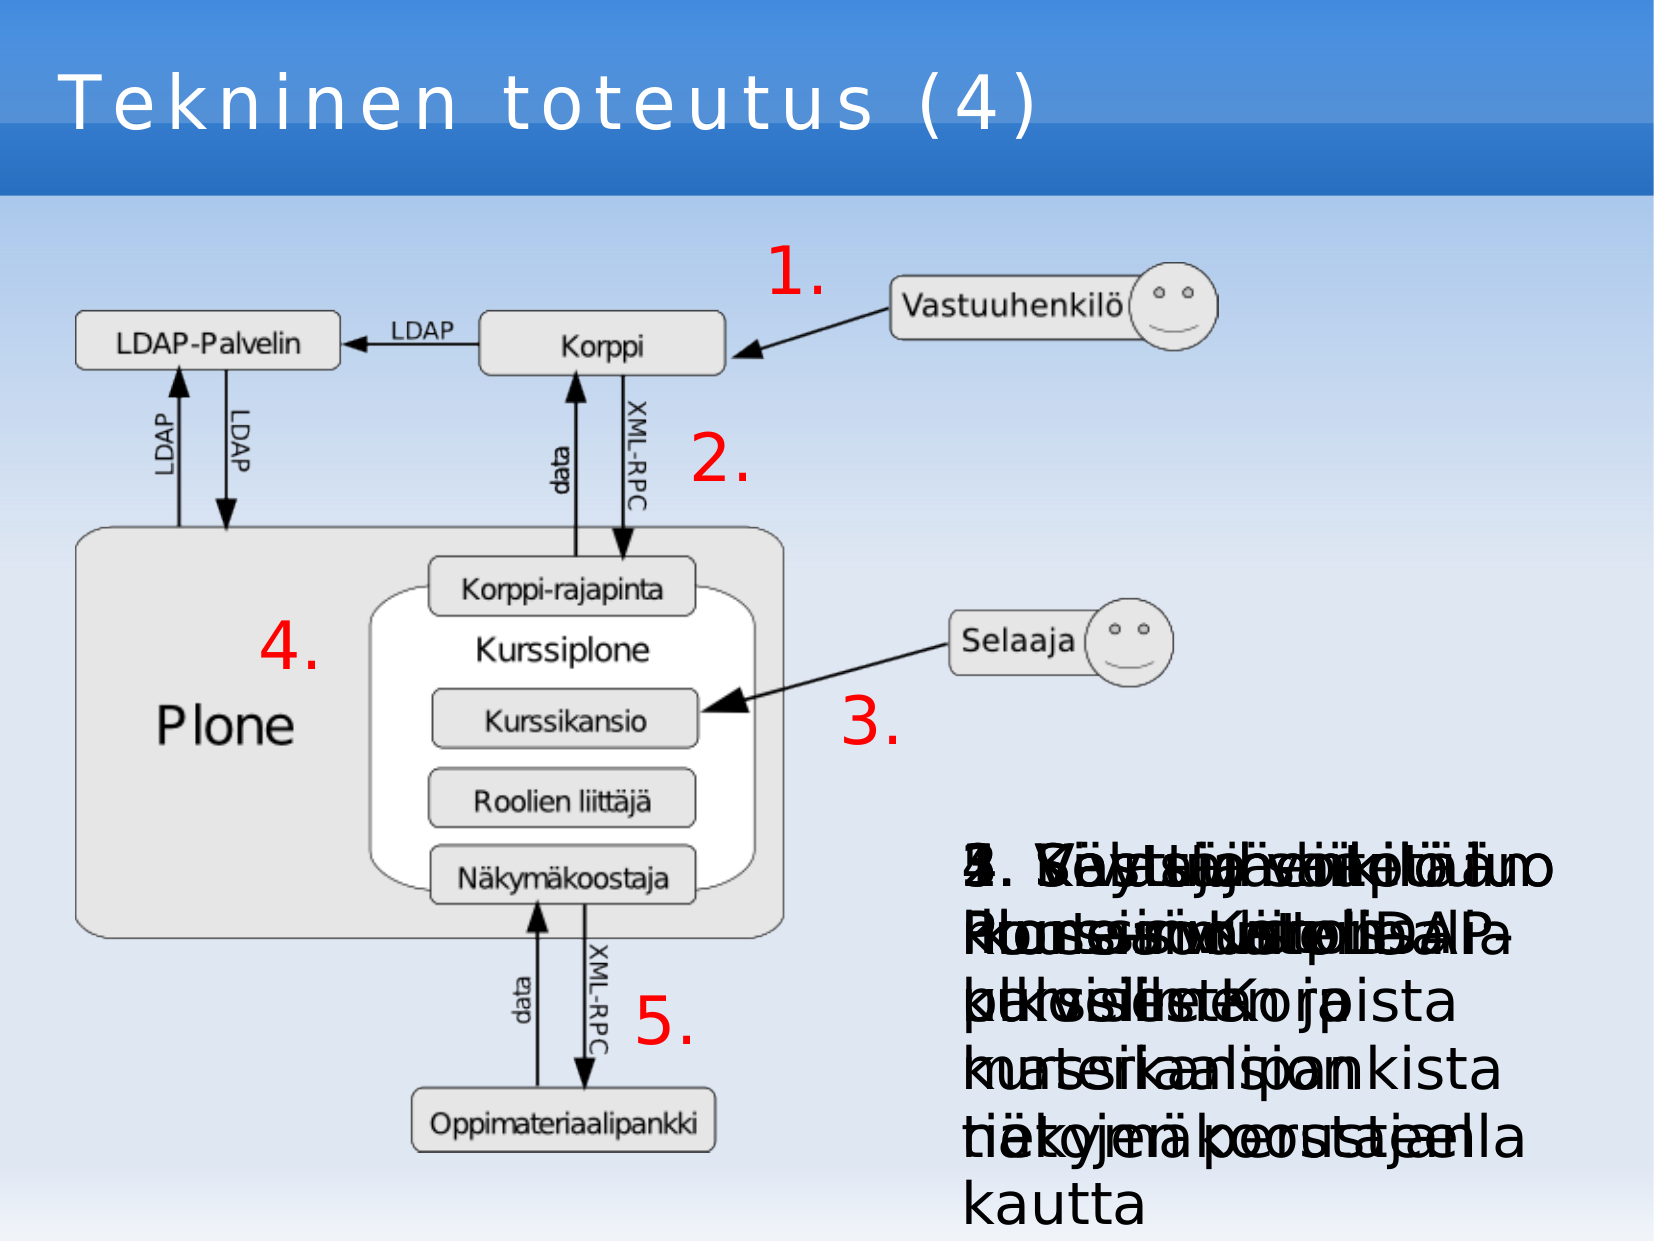

# Tekninen toteutus (4)
1.
2.
4.
3.
1. Vastuuhenkilö luo
 kurssin Korpissa
2. Vastuuhenkilö luo
Plone-sivuston kurssille Korpista
3. Selaaja saapuu kurssisivustolle
4. Käyttäjä liitetään Plone-rooliin LDAP-palvelimen ja kurssikansion tietojen perusteella
5. Sivusto voi noutaa materiaalia ulkoisesta materiaalipankista näkymäkoostajan kautta
5.